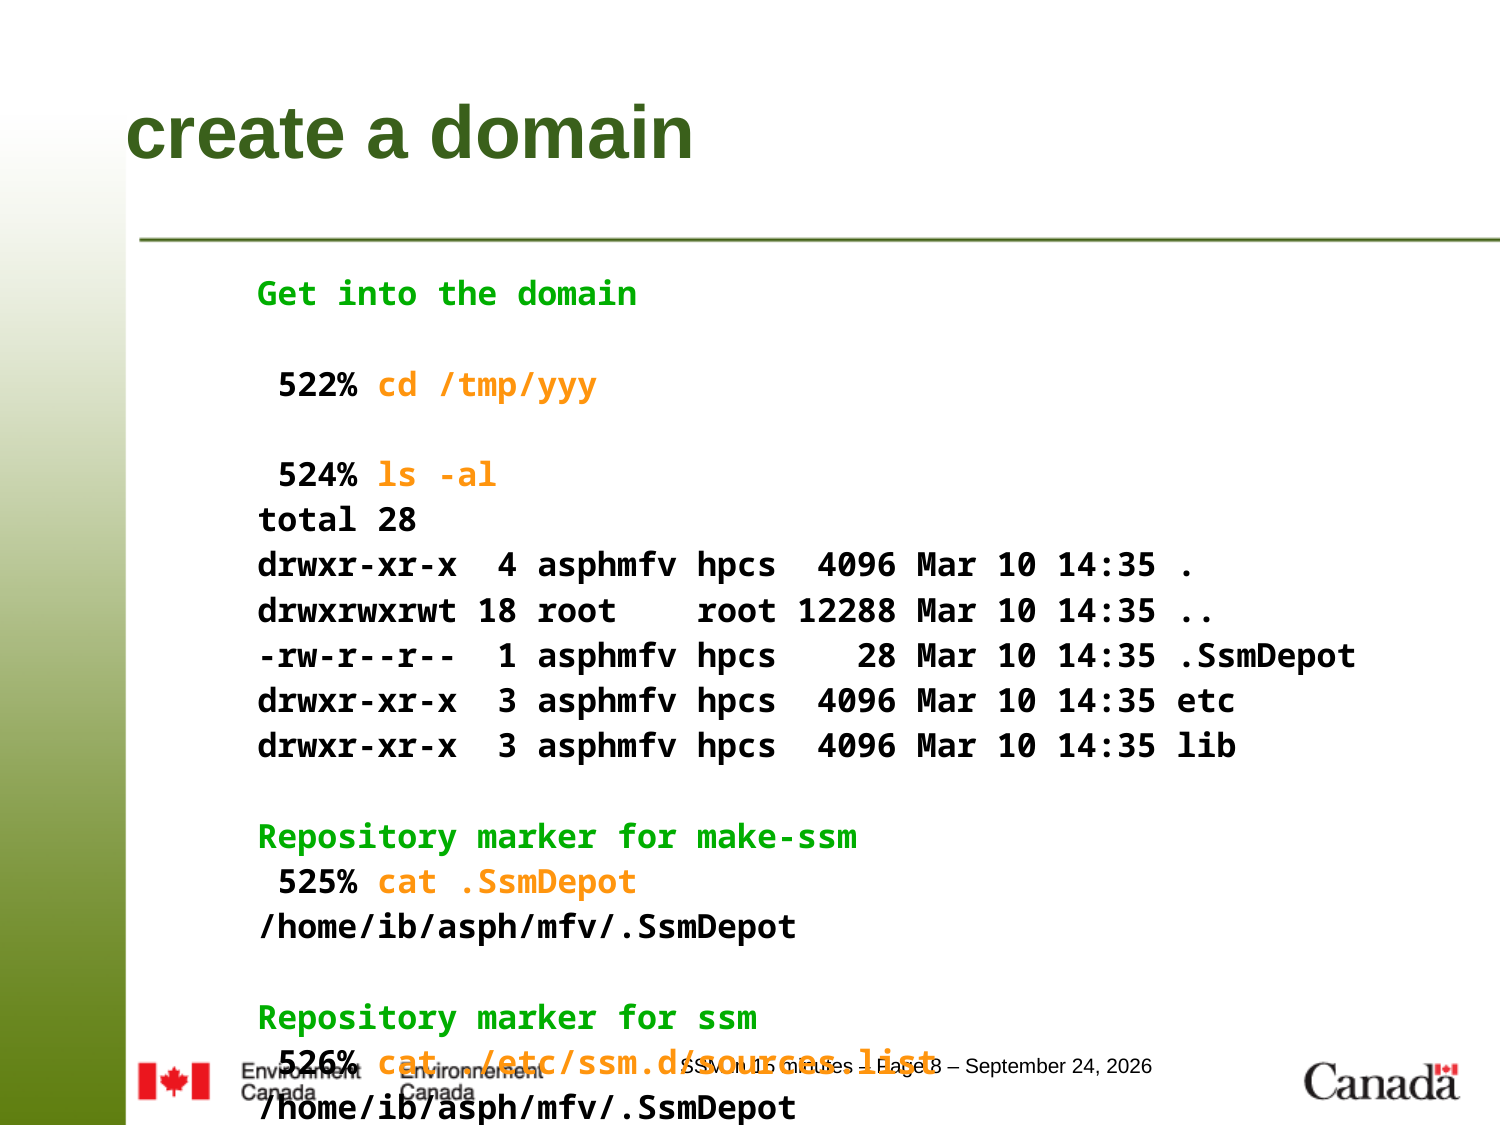

# create a domain
Get into the domain
 522% cd /tmp/yyy
 524% ls -al
total 28
drwxr-xr-x 4 asphmfv hpcs 4096 Mar 10 14:35 .
drwxrwxrwt 18 root root 12288 Mar 10 14:35 ..
-rw-r--r-- 1 asphmfv hpcs 28 Mar 10 14:35 .SsmDepot
drwxr-xr-x 3 asphmfv hpcs 4096 Mar 10 14:35 etc
drwxr-xr-x 3 asphmfv hpcs 4096 Mar 10 14:35 lib
Repository marker for make-ssm
 525% cat .SsmDepot
/home/ib/asph/mfv/.SsmDepot
Repository marker for ssm
 526% cat ./etc/ssm.d/sources.list
/home/ib/asph/mfv/.SsmDepot